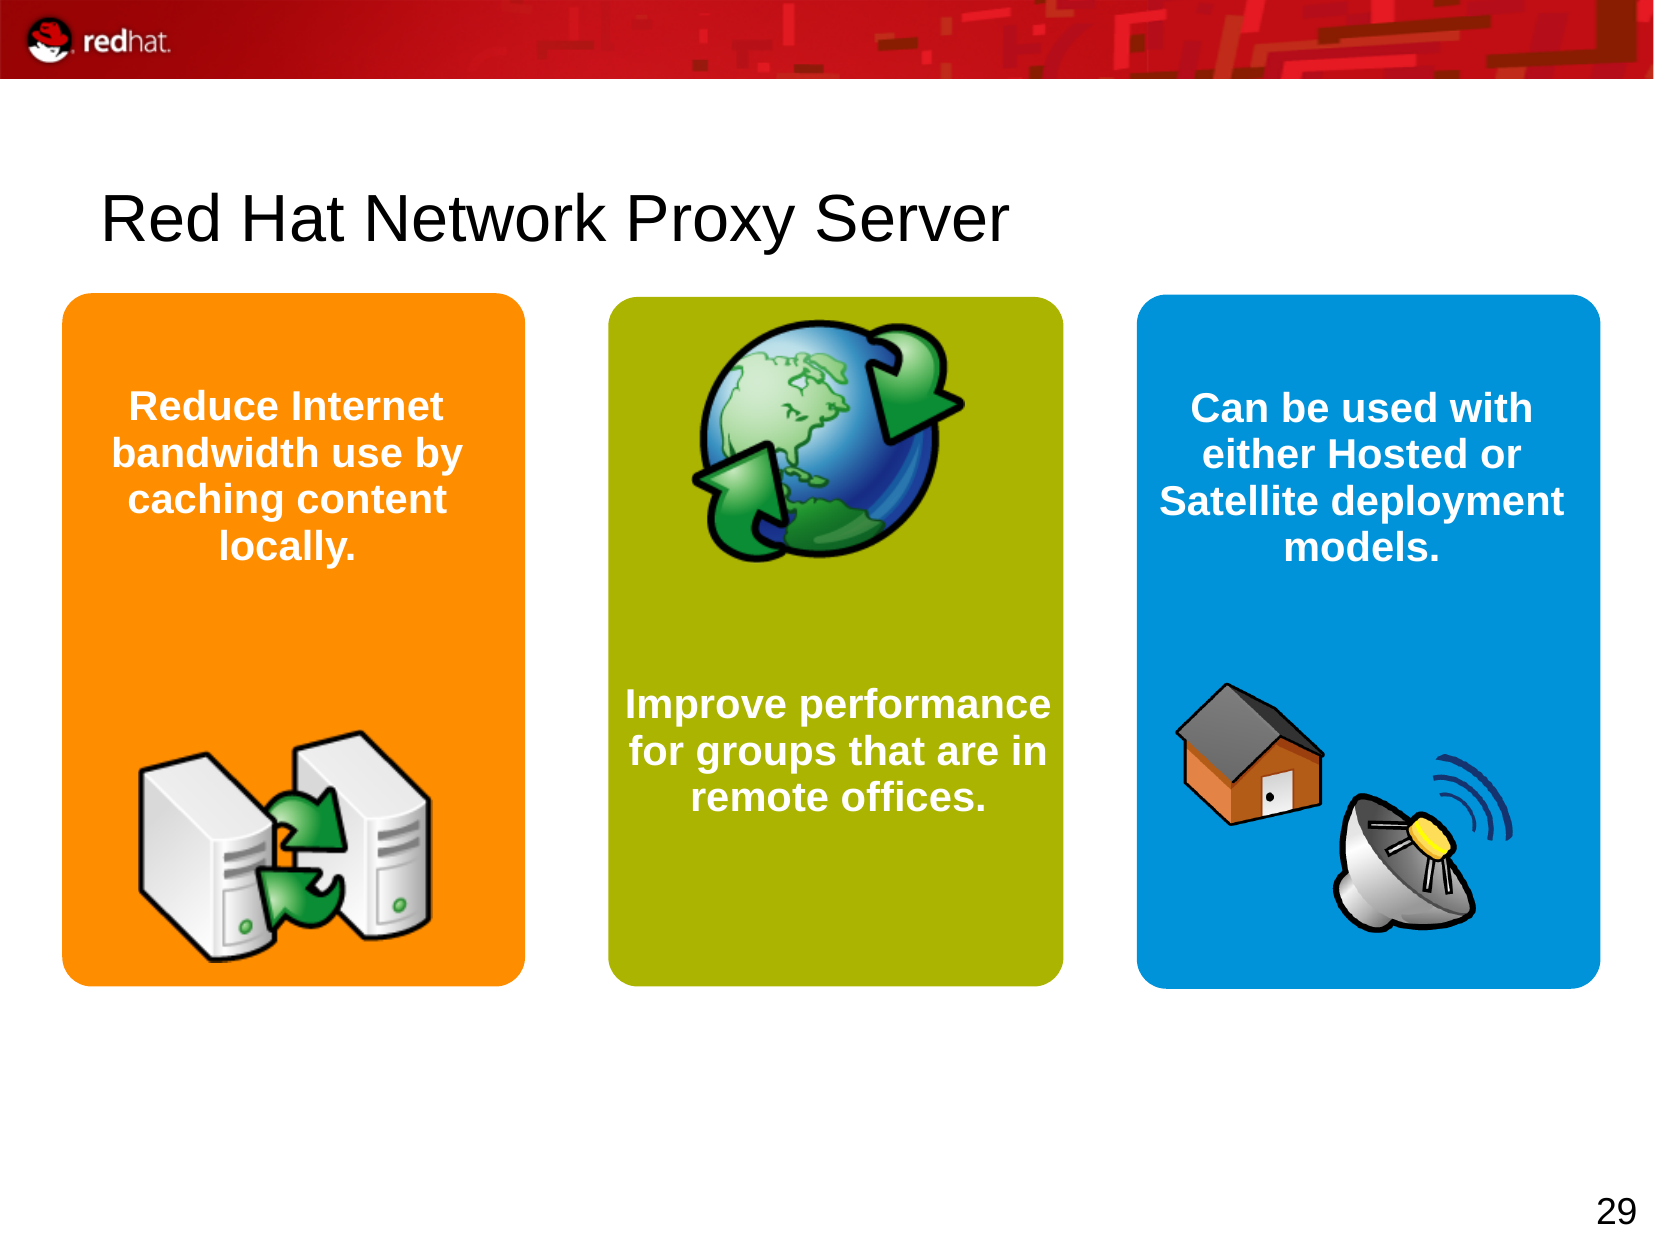

# Red Hat Network Proxy Server
Reduce Internet bandwidth use by caching content locally.
Can be used with either Hosted or Satellite deployment models.
Improve performance for groups that are in remote offices.